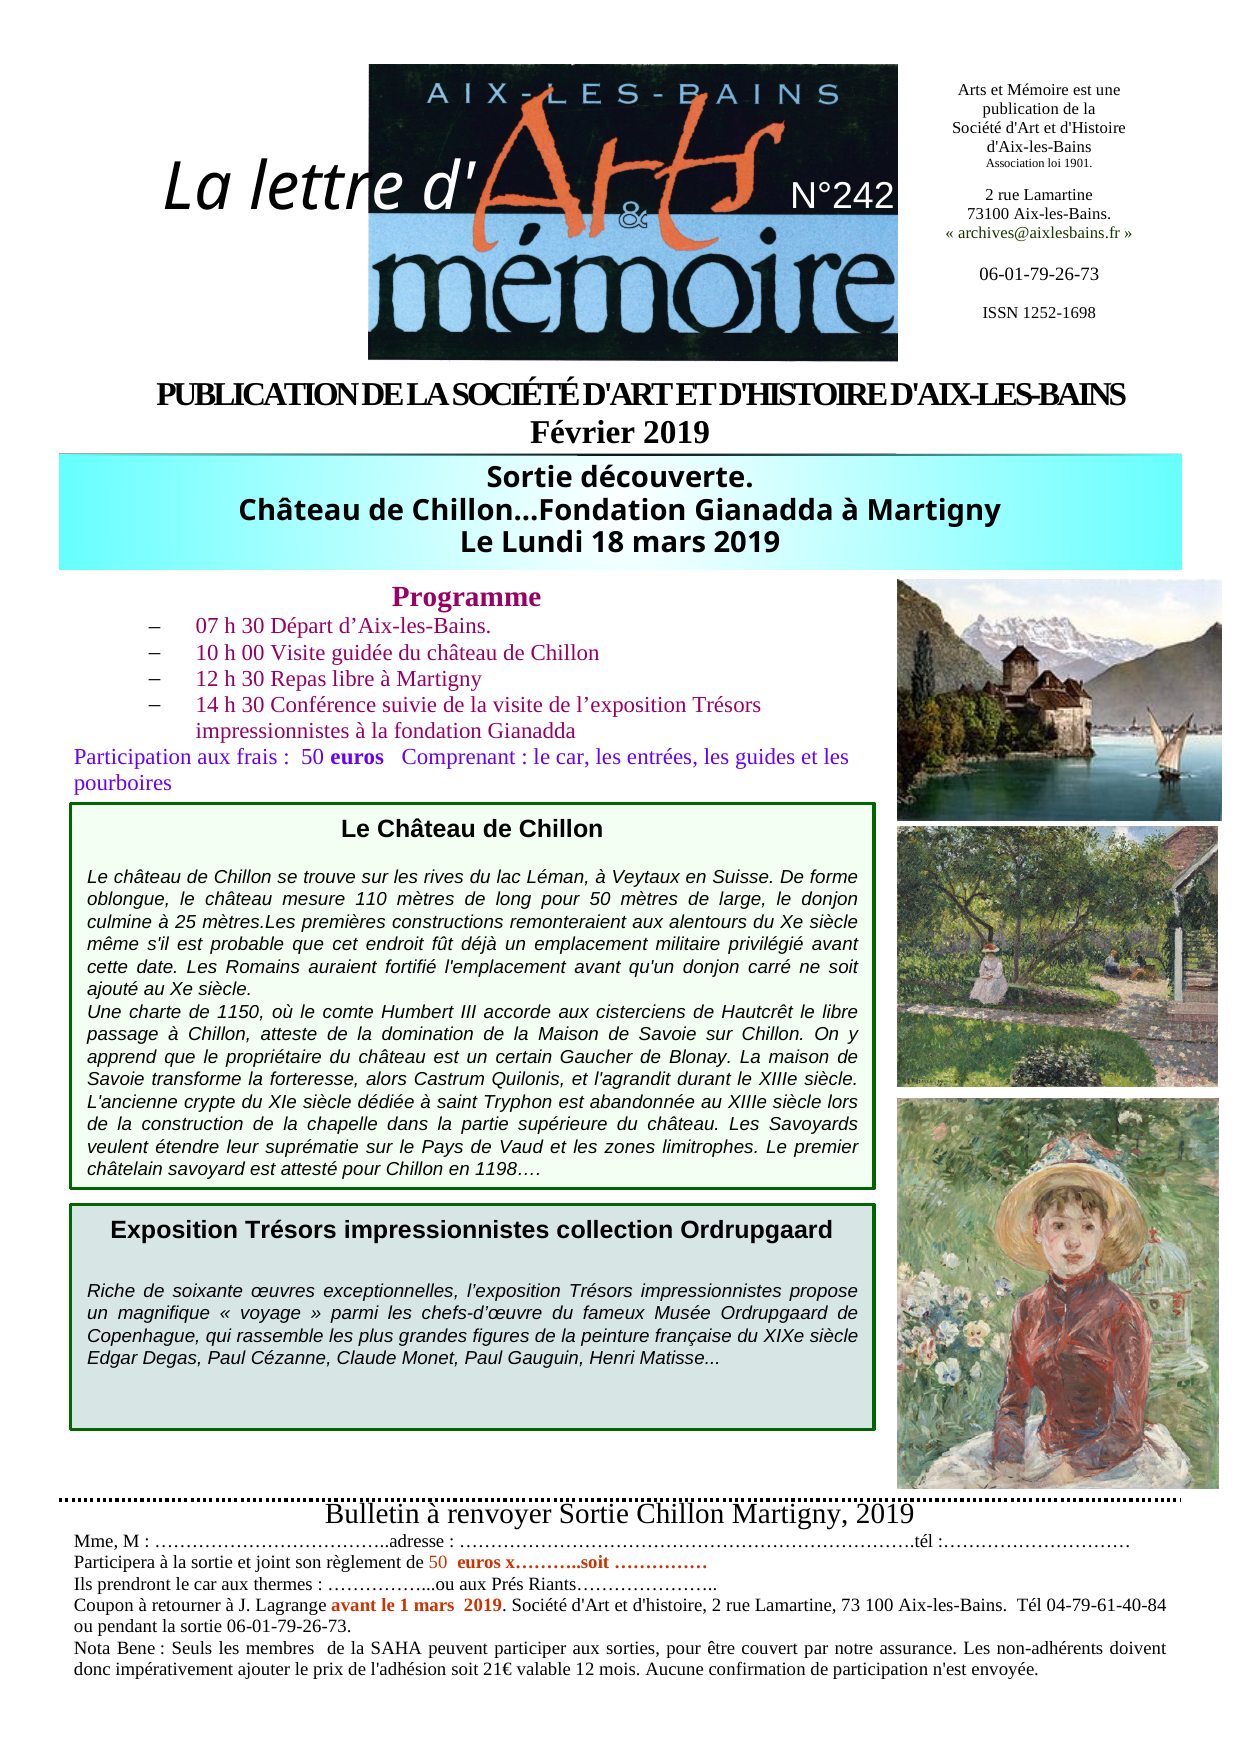

Arts et Mémoire est une publication de la
 Société d'Art et d'Histoire
d'Aix-les-Bains
Association loi 1901.
2 rue Lamartine
73100 Aix-les-Bains.
« archives@aixlesbains.fr »
06-01-79-26-73
ISSN 1252-1698
La lettre d'
N°242
 PUBLICATION DE LA SOCIÉTÉ D'ART ET D'HISTOIRE D'AIX-LES-BAINS
Février 2019
Sortie découverte.
Château de Chillon...Fondation Gianadda à Martigny
Le Lundi 18 mars 2019
Programme
07 h 30 Départ d’Aix-les-Bains.
10 h 00 Visite guidée du château de Chillon
12 h 30 Repas libre à Martigny
14 h 30 Conférence suivie de la visite de l’exposition Trésors impressionnistes à la fondation Gianadda
Participation aux frais : 50 euros Comprenant : le car, les entrées, les guides et les pourboires
Le Château de Chillon
Le château de Chillon se trouve sur les rives du lac Léman, à Veytaux en Suisse. De forme oblongue, le château mesure 110 mètres de long pour 50 mètres de large, le donjon culmine à 25 mètres.Les premières constructions remonteraient aux alentours du Xe siècle même s'il est probable que cet endroit fût déjà un emplacement militaire privilégié avant cette date. Les Romains auraient fortifié l'emplacement avant qu'un donjon carré ne soit ajouté au Xe siècle.
Une charte de 1150, où le comte Humbert III accorde aux cisterciens de Hautcrêt le libre passage à Chillon, atteste de la domination de la Maison de Savoie sur Chillon. On y apprend que le propriétaire du château est un certain Gaucher de Blonay. La maison de Savoie transforme la forteresse, alors Castrum Quilonis, et l'agrandit durant le XIIIe siècle. L'ancienne crypte du XIe siècle dédiée à saint Tryphon est abandonnée au XIIIe siècle lors de la construction de la chapelle dans la partie supérieure du château. Les Savoyards veulent étendre leur suprématie sur le Pays de Vaud et les zones limitrophes. Le premier châtelain savoyard est attesté pour Chillon en 1198….
Exposition Trésors impressionnistes collection Ordrupgaard
Riche de soixante œuvres exceptionnelles, l’exposition Trésors impressionnistes propose un magnifique « voyage » parmi les chefs-d’œuvre du fameux Musée Ordrupgaard de Copenhague, qui rassemble les plus grandes figures de la peinture française du XIXe siècle Edgar Degas, Paul Cézanne, Claude Monet, Paul Gauguin, Henri Matisse...
Bulletin à renvoyer Sortie Chillon Martigny, 2019
Mme, M : ………………………………..adresse : ……………………………………………………………….tél :…………………………
Participera à la sortie et joint son règlement de 50 euros x………..soit ……………
Ils prendront le car aux thermes : ……………...ou aux Prés Riants…………………..
Coupon à retourner à J. Lagrange avant le 1 mars 2019. Société d'Art et d'histoire, 2 rue Lamartine, 73 100 Aix-les-Bains. Tél 04-79-61-40-84 ou pendant la sortie 06-01-79-26-73.
Nota Bene : Seuls les membres de la SAHA peuvent participer aux sorties, pour être couvert par notre assurance. Les non-adhérents doivent donc impérativement ajouter le prix de l'adhésion soit 21€ valable 12 mois. Aucune confirmation de participation n'est envoyée.